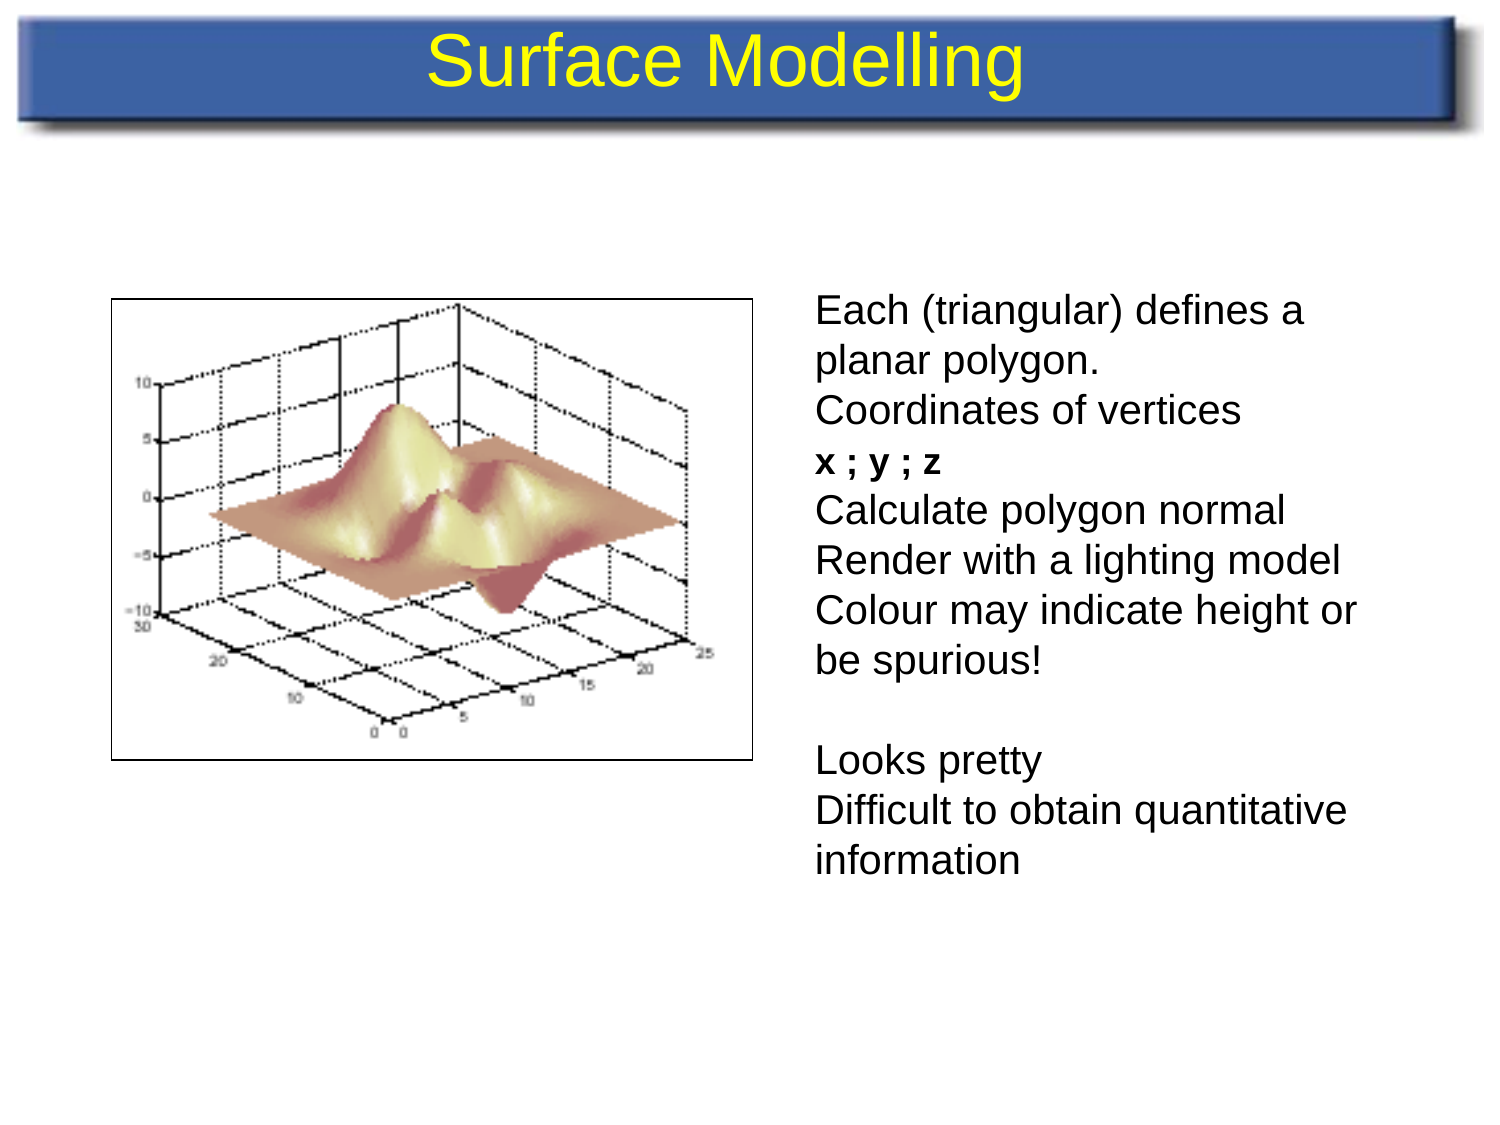

# Surface Modelling
Each (triangular) defines a
planar polygon.
Coordinates of vertices
x ; y ; z
Calculate polygon normal
Render with a lighting model
Colour may indicate height or be spurious!
Looks pretty
Difficult to obtain quantitative information